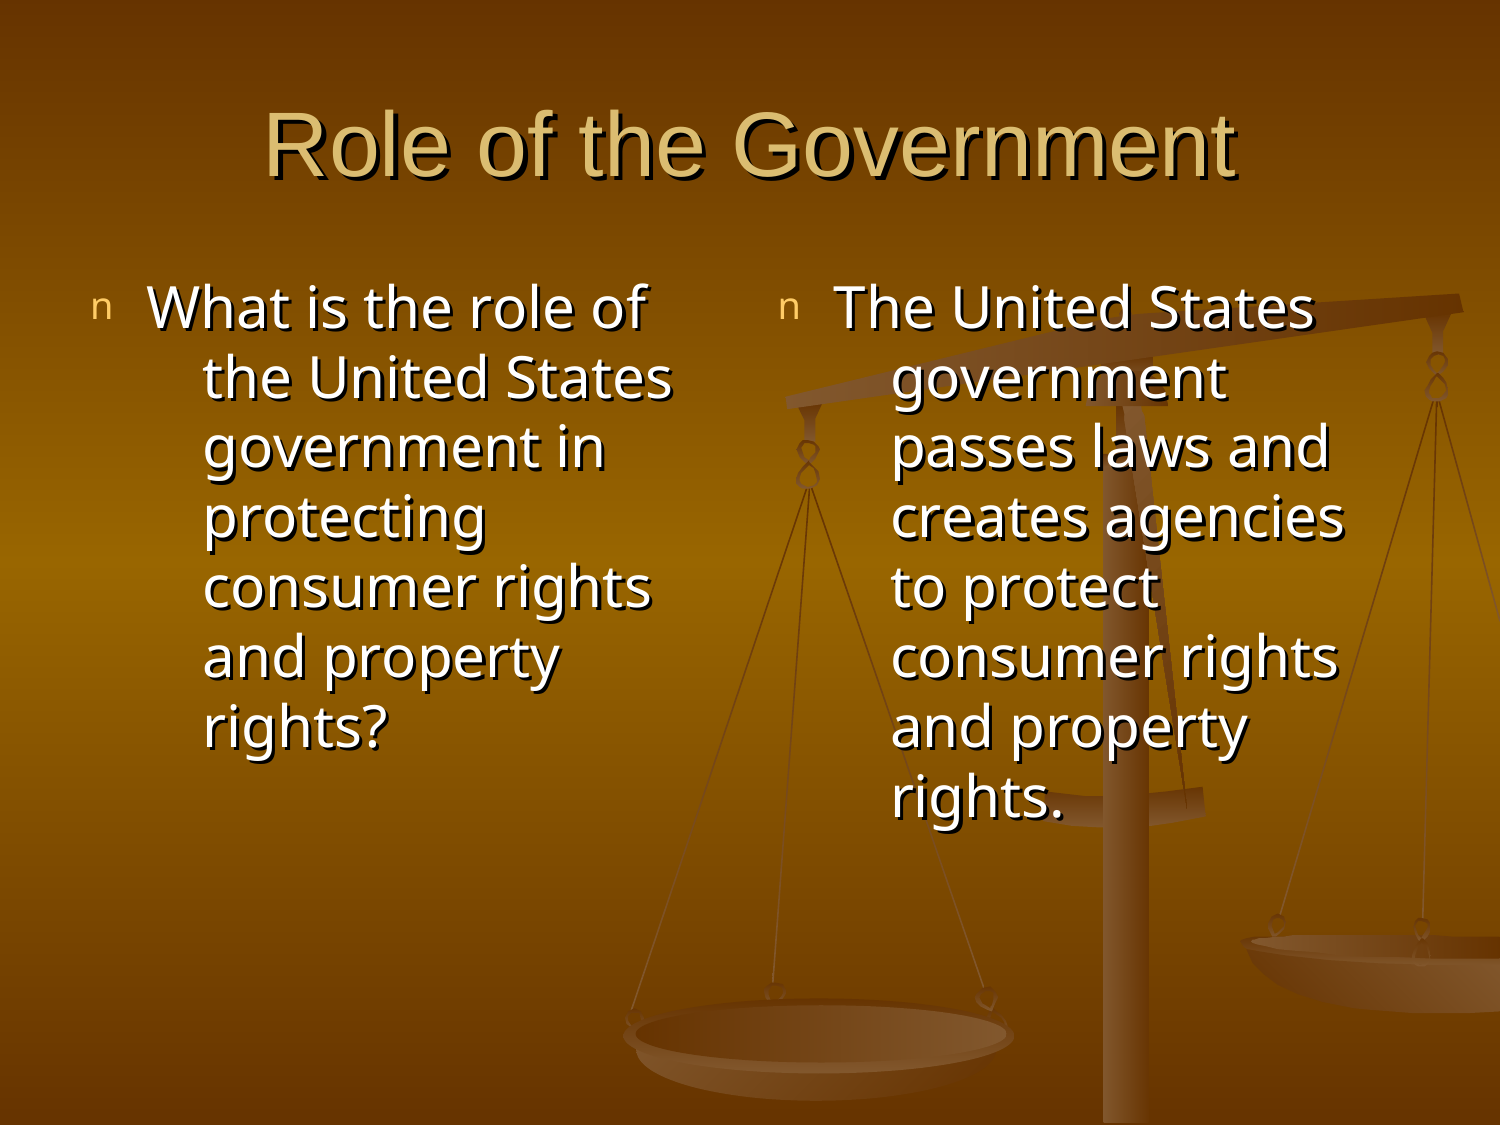

# Role of the Government
What is the role of the United States government in protecting consumer rights and property rights?
The United States government passes laws and creates agencies to protect consumer rights and property rights.